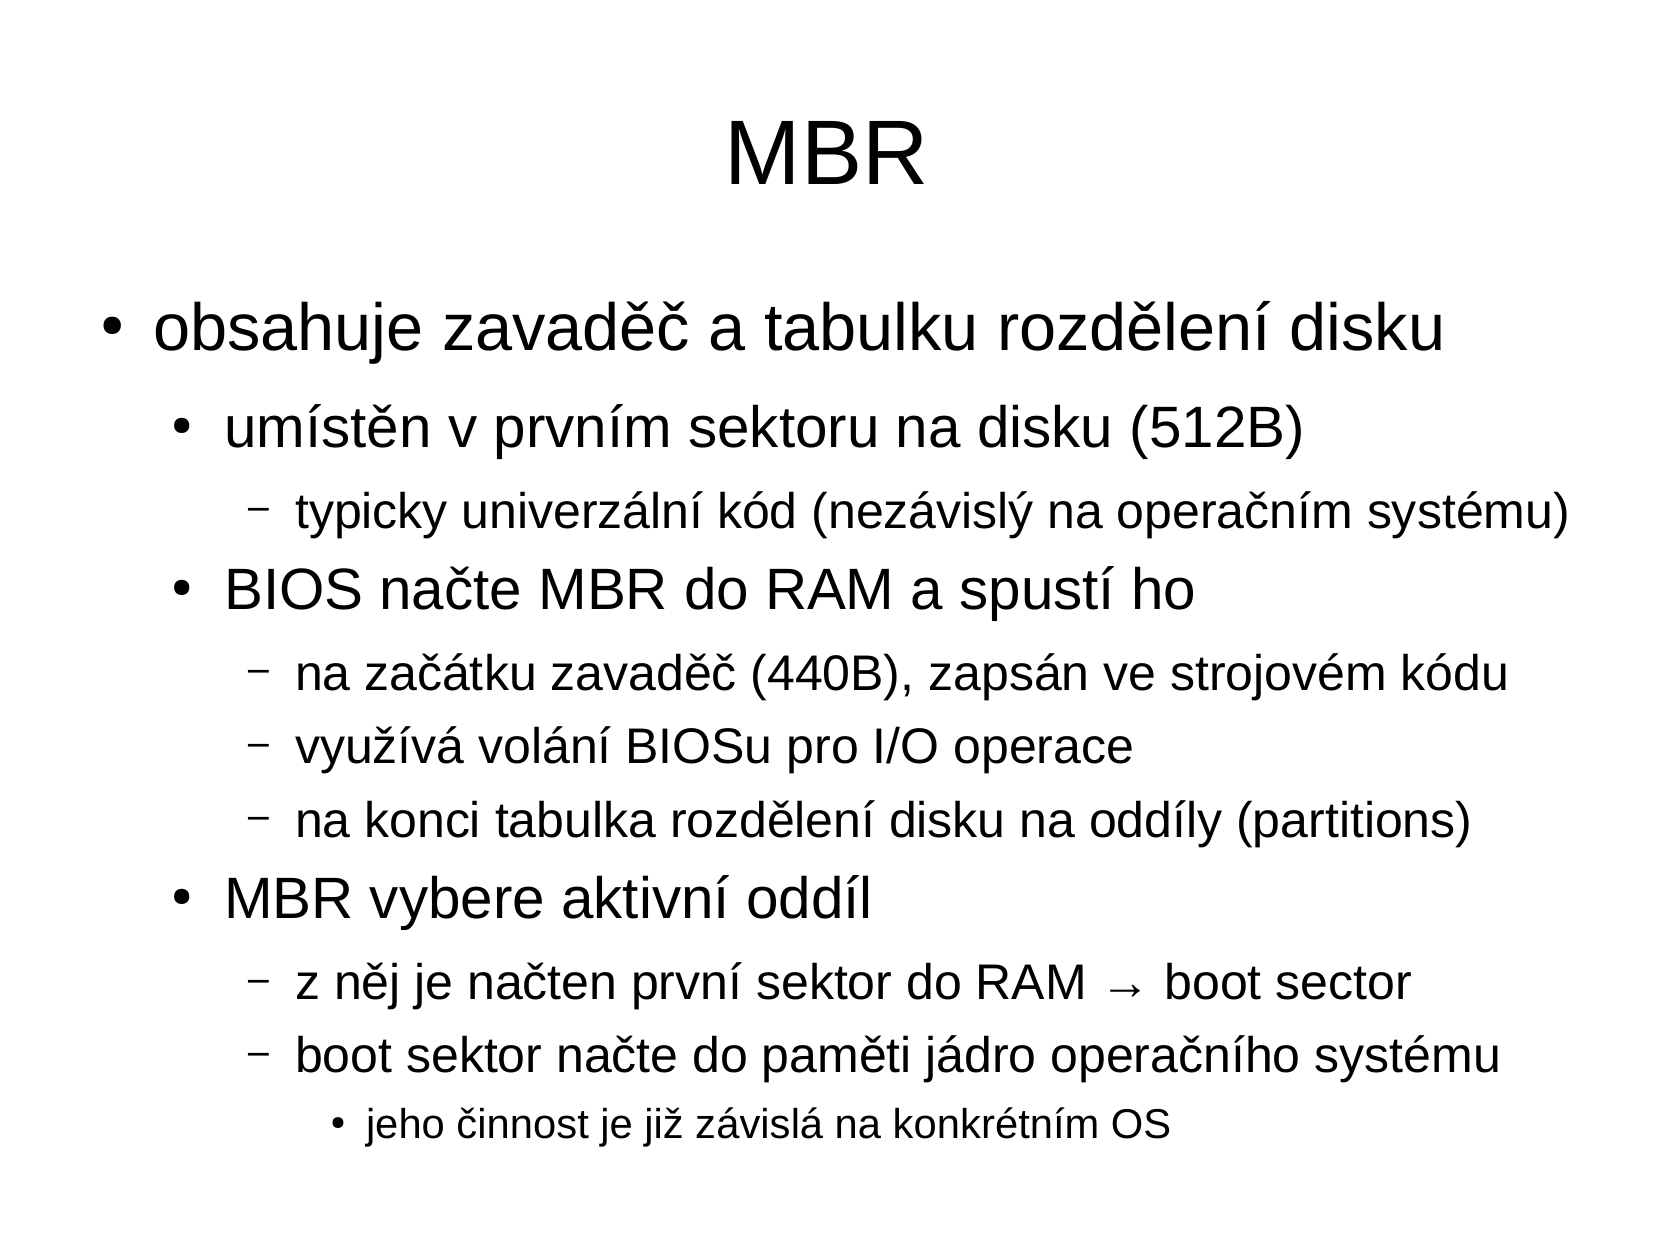

# MBR
obsahuje zavaděč a tabulku rozdělení disku
umístěn v prvním sektoru na disku (512B)
typicky univerzální kód (nezávislý na operačním systému)
BIOS načte MBR do RAM a spustí ho
na začátku zavaděč (440B), zapsán ve strojovém kódu
využívá volání BIOSu pro I/O operace
na konci tabulka rozdělení disku na oddíly (partitions)
MBR vybere aktivní oddíl
z něj je načten první sektor do RAM → boot sector
boot sektor načte do paměti jádro operačního systému
jeho činnost je již závislá na konkrétním OS